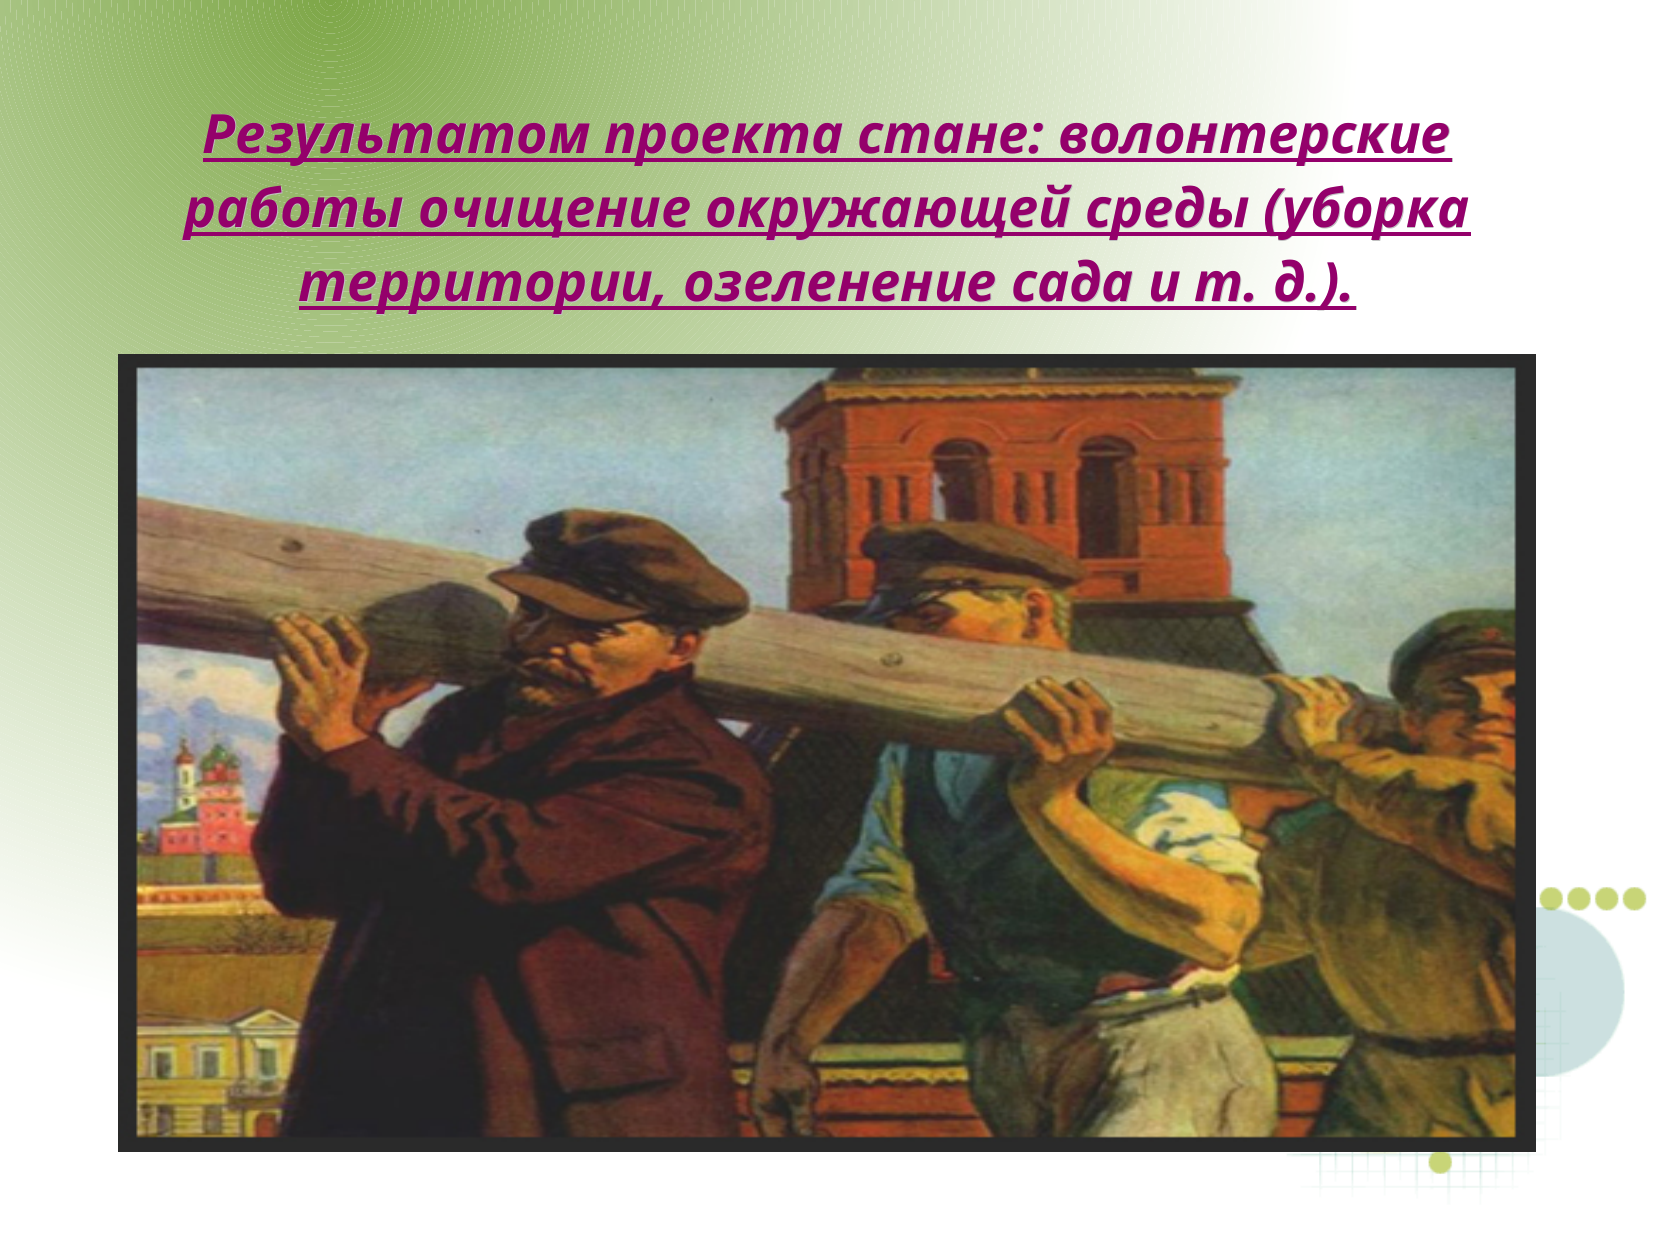

# Результатом проекта стане: волонтерские работы очищение окружающей среды (уборка территории, озеленение сада и т. д.).